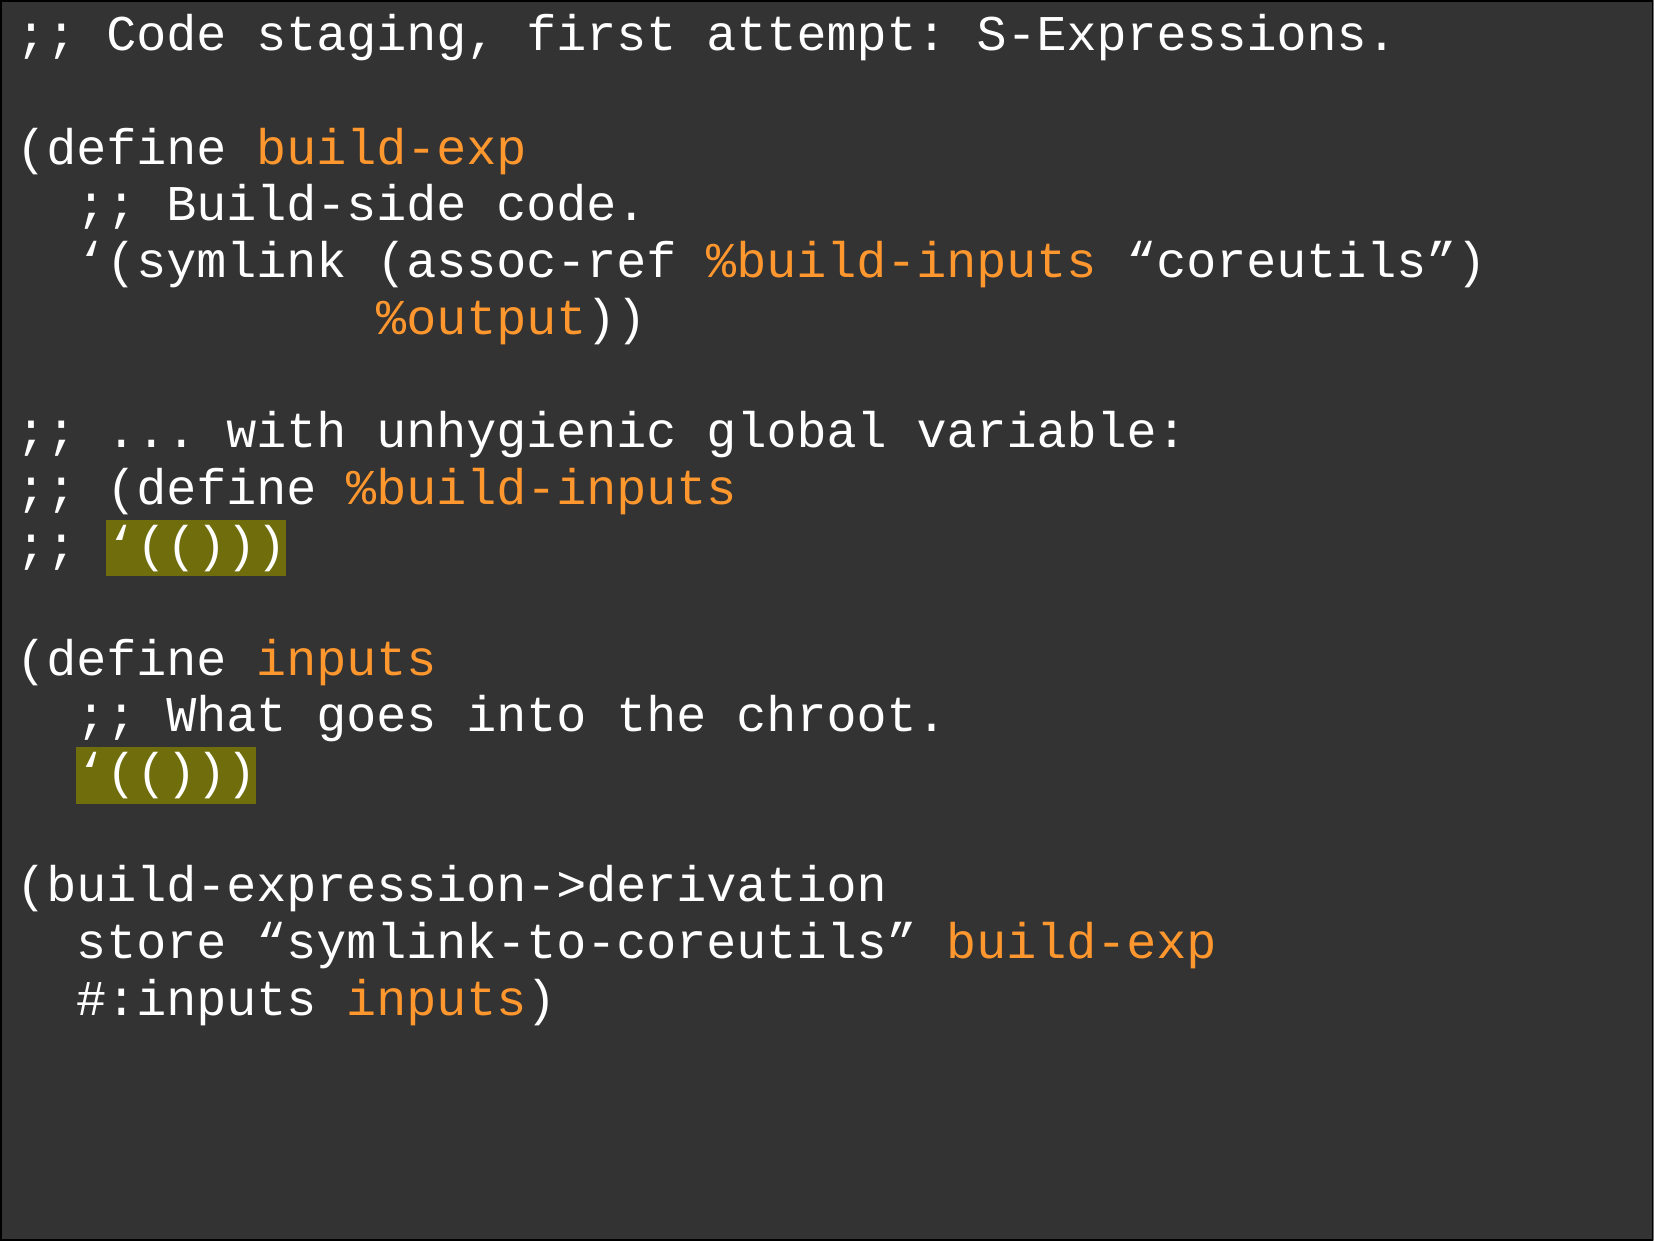

;; Code staging, first attempt: S-Expressions.
(define build-exp
 ;; Build-side code.
 ‘(symlink (assoc-ref %build-inputs “coreutils”)
 %output))
;; ... with unhygienic global variable:
;; (define %build-inputs
;; ‘(()))
(define inputs
 ;; What goes into the chroot.
 ‘(()))
(build-expression->derivation
 store “symlink-to-coreutils” build-exp
 #:inputs inputs)
# Code Staging: S-Exps
12